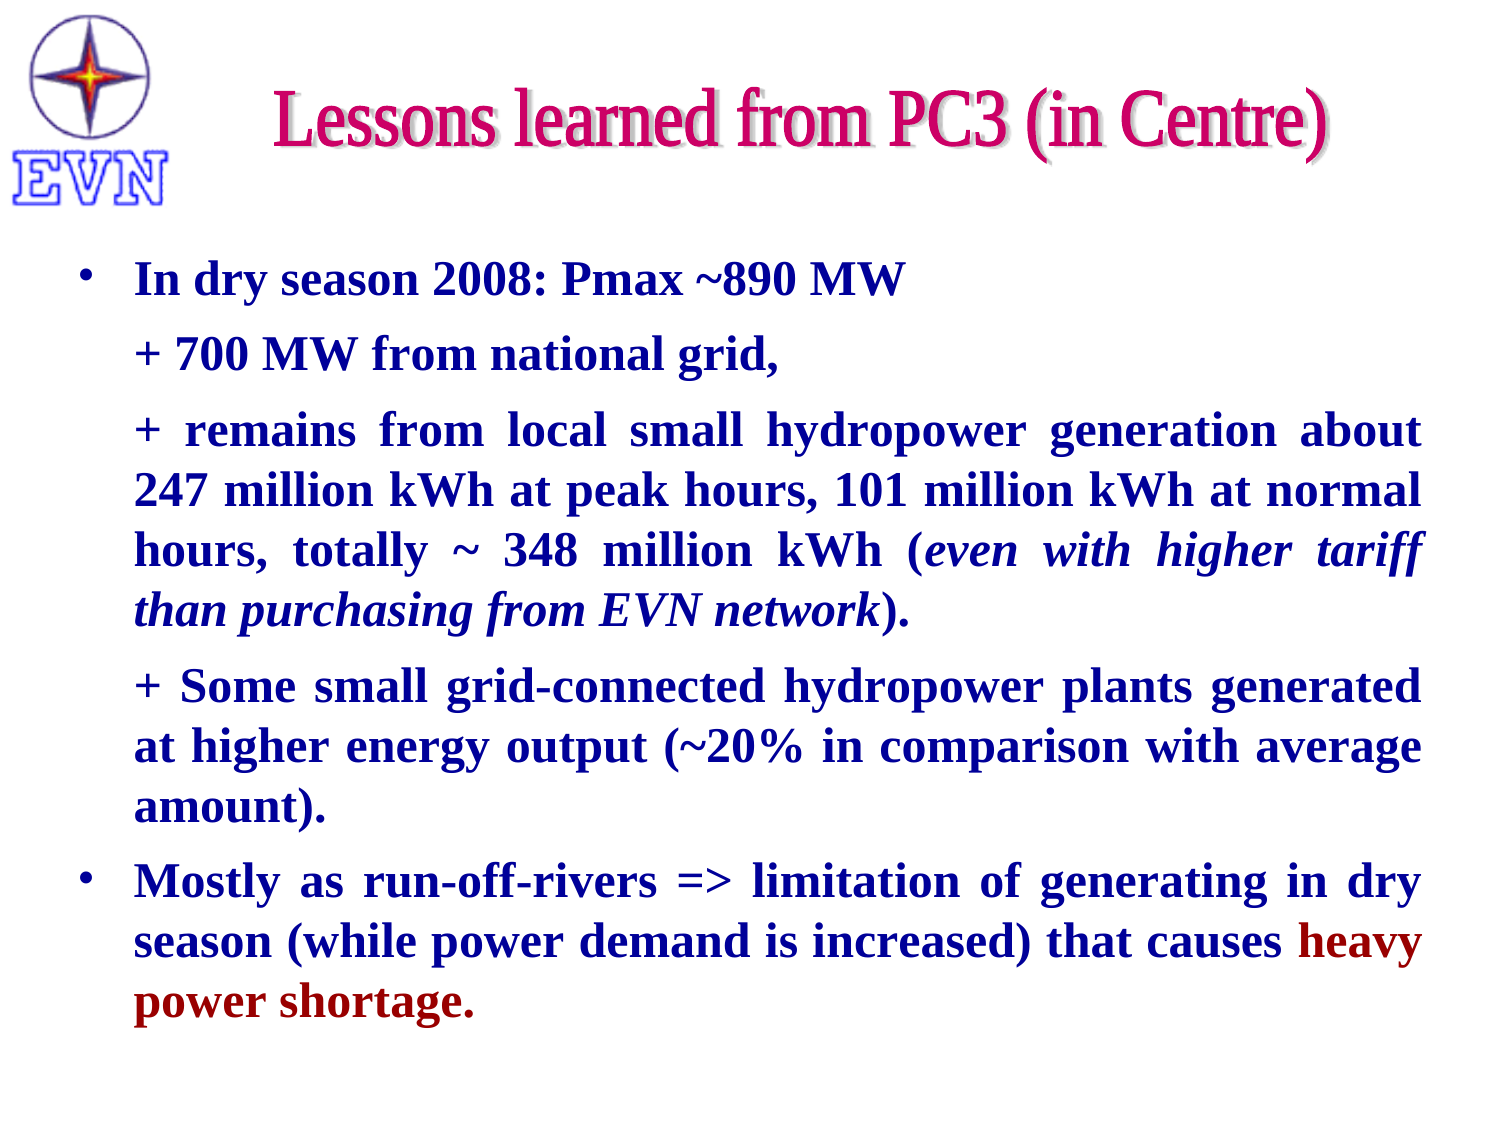

Lessons learned from PC3 (in Centre)
In dry season 2008: Pmax ~890 MW
	+ 700 MW from national grid,
	+ remains from local small hydropower generation about 247 million kWh at peak hours, 101 million kWh at normal hours, totally ~ 348 million kWh (even with higher tariff than purchasing from EVN network).
	+ Some small grid-connected hydropower plants generated at higher energy output (~20% in comparison with average amount).
Mostly as run-off-rivers => limitation of generating in dry season (while power demand is increased) that causes heavy power shortage.